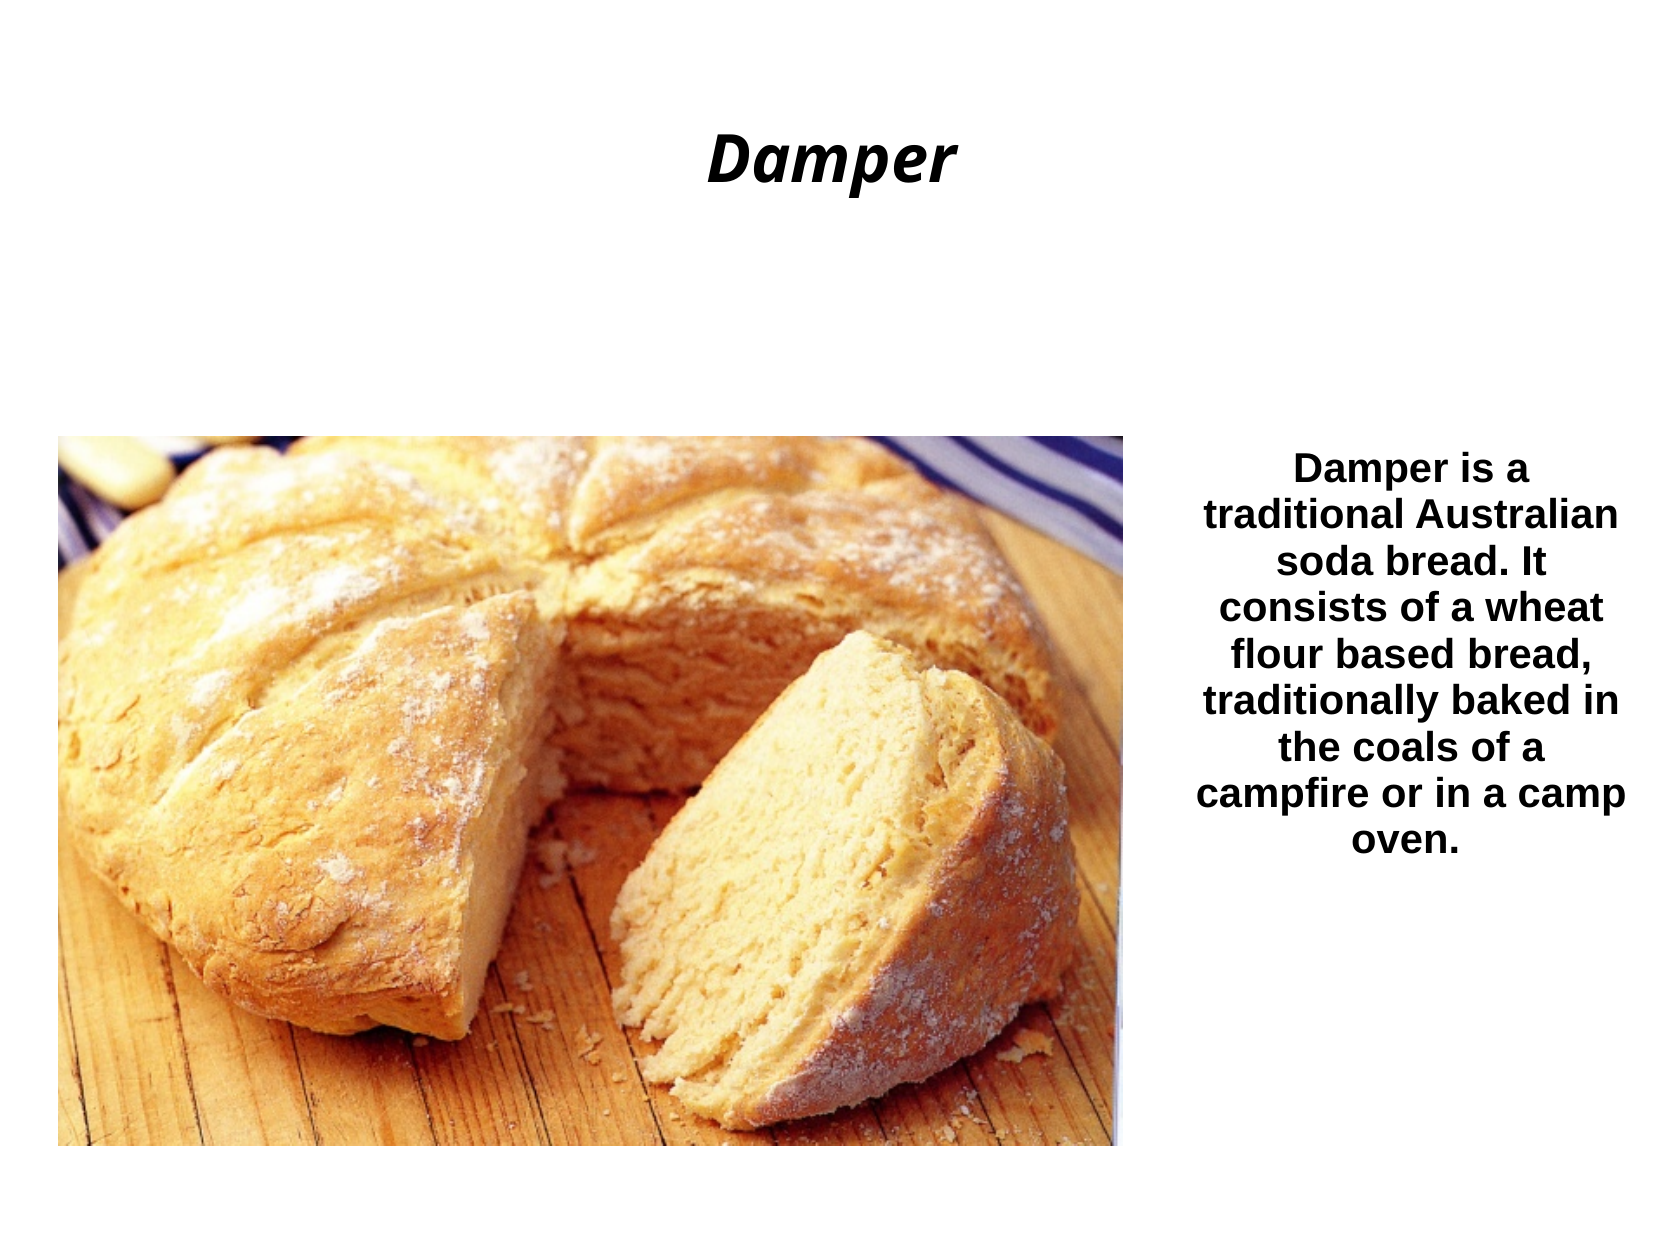

Damper
Damper is a traditional Australian soda bread. It consists of a wheat flour based bread, traditionally baked in the coals of a campfire or in a camp oven.